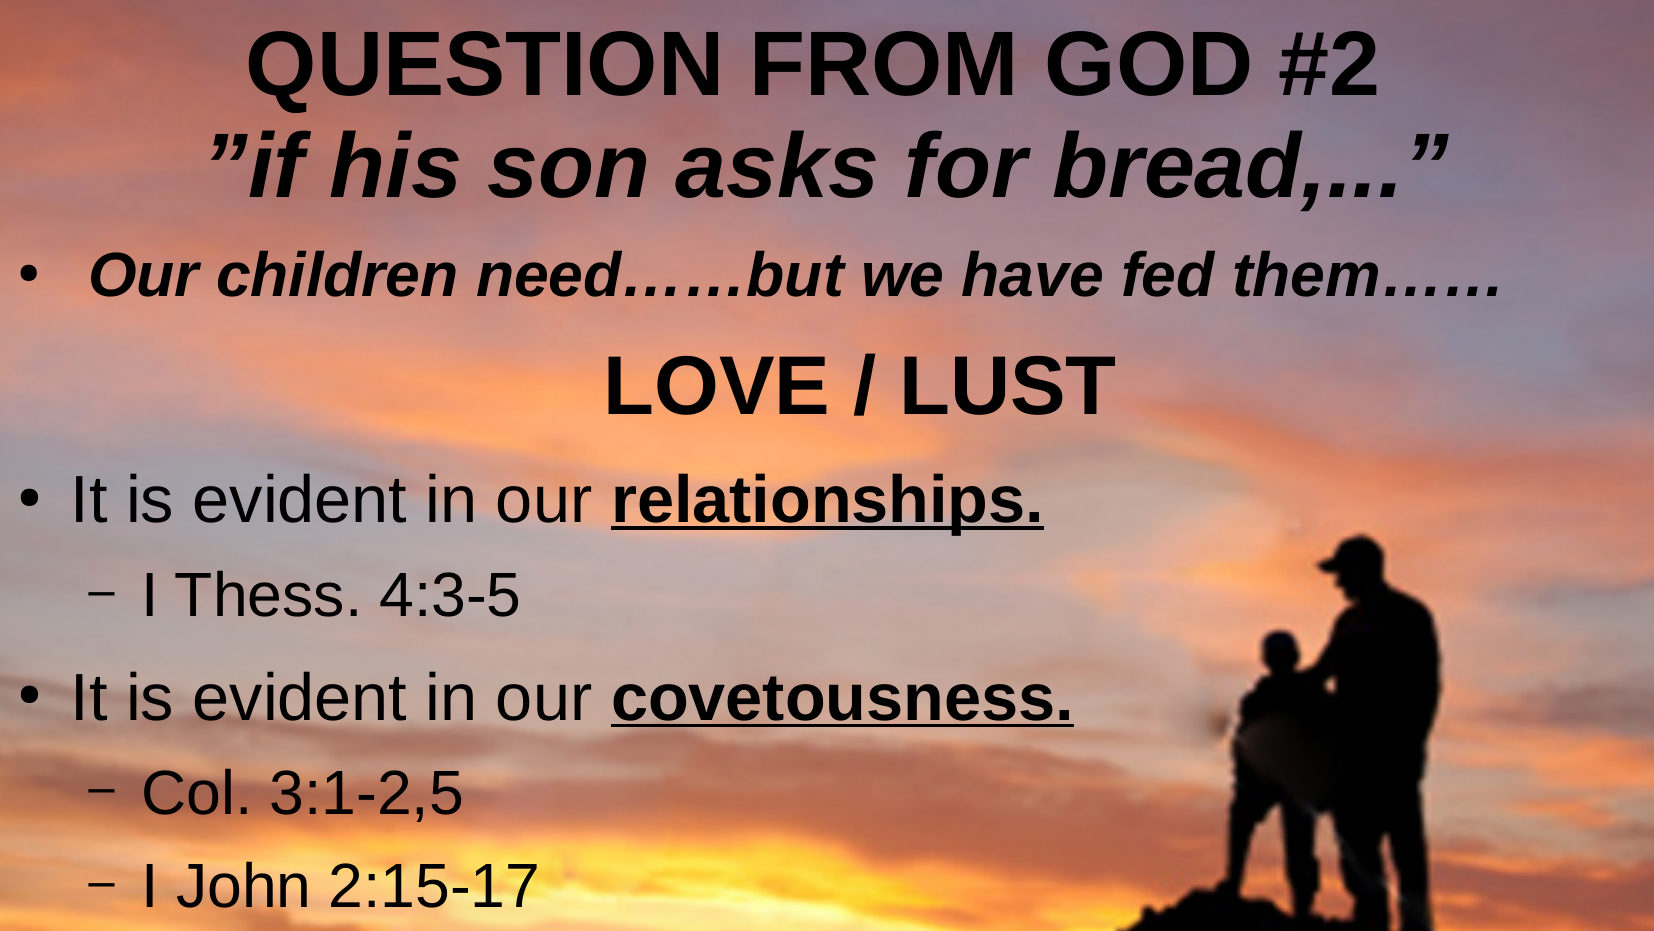

# QUESTION FROM GOD #2 ”if his son asks for bread,...”
 Our children need……but we have fed them……
LOVE / LUST
It is evident in our relationships.
I Thess. 4:3-5
It is evident in our covetousness.
Col. 3:1-2,5
I John 2:15-17